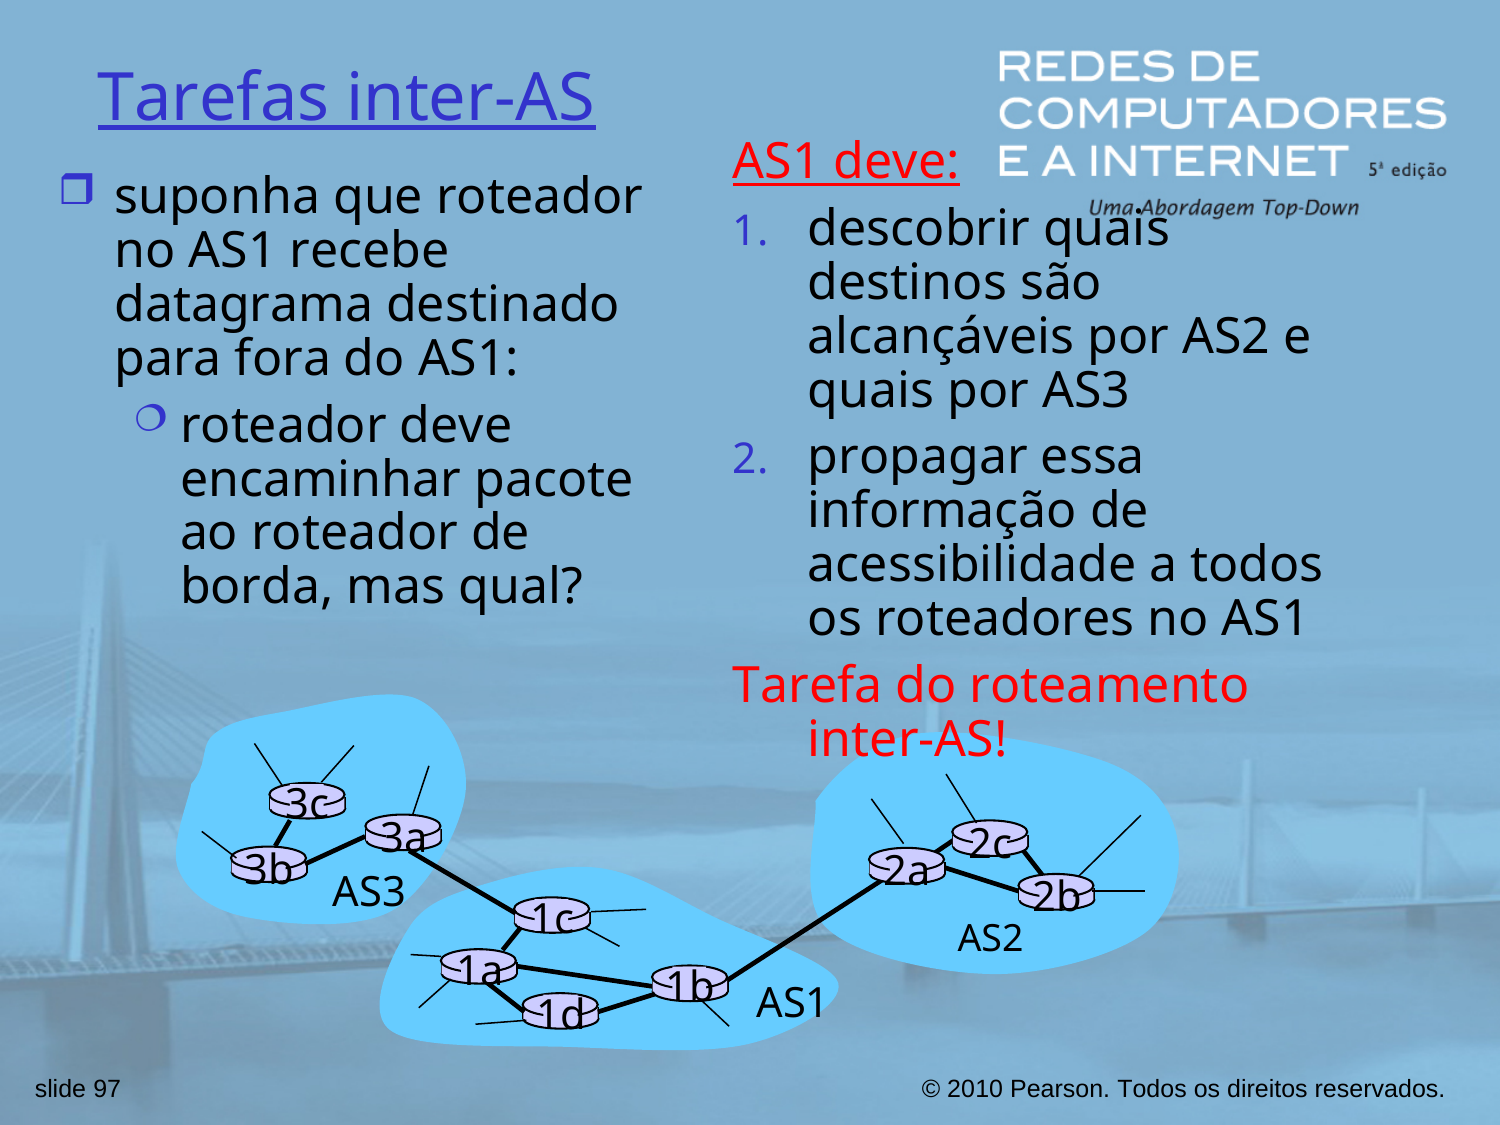

# Tarefas inter-AS
AS1 deve:
descobrir quais destinos são alcançáveis por AS2 e quais por AS3
propagar essa informação de acessibilidade a todos os roteadores no AS1
Tarefa do roteamento inter-AS!
suponha que roteador no AS1 recebe datagrama destinado para fora do AS1:
roteador deve encaminhar pacote ao roteador de borda, mas qual?
3c
3a
2c
3b
2a
AS3
2b
1c
AS2
1a
1b
AS1
1d